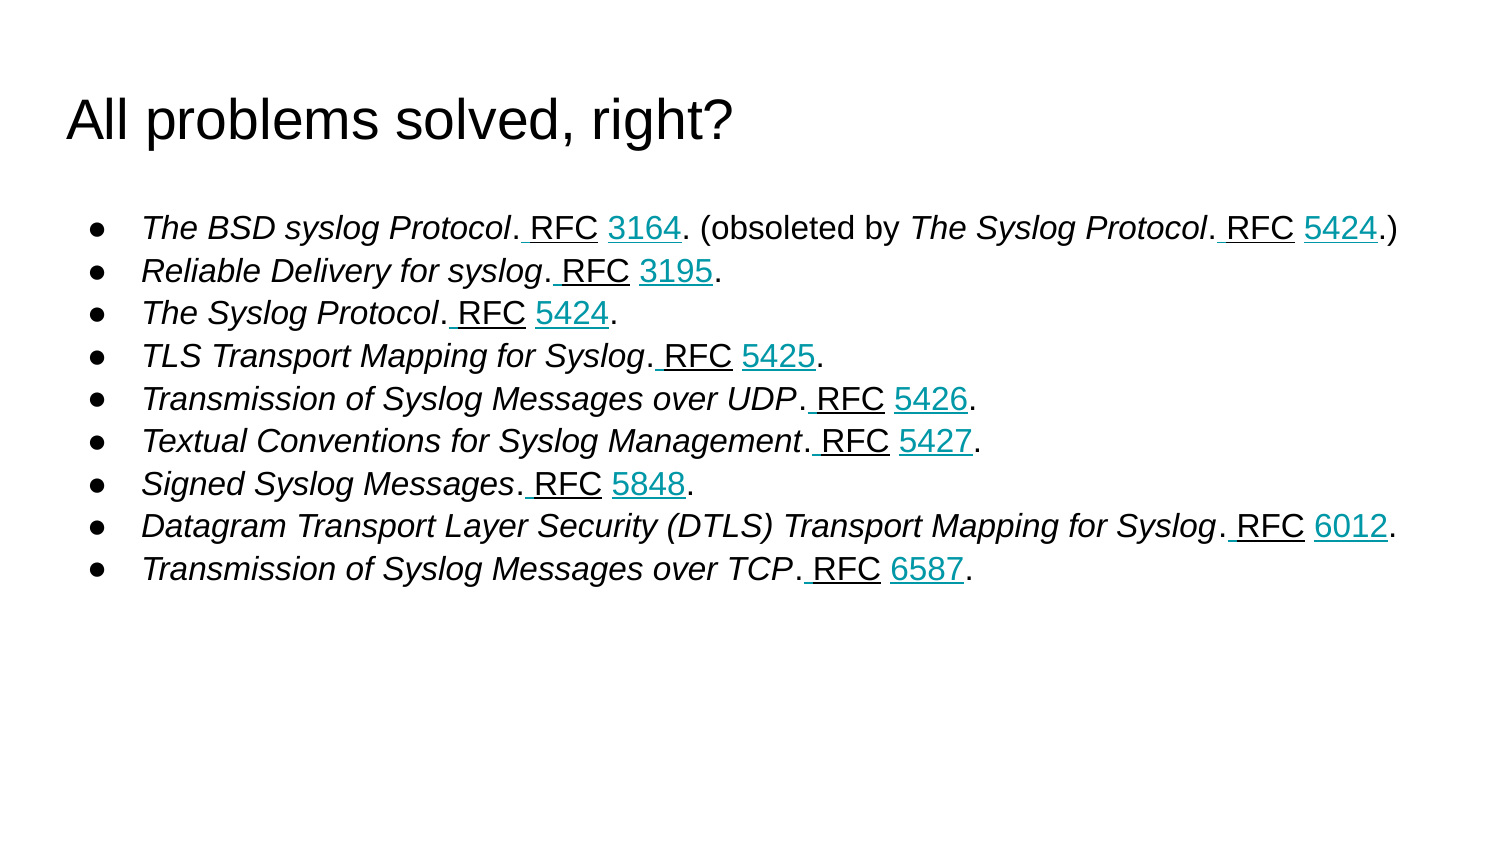

# All problems solved, right?
The BSD syslog Protocol. RFC 3164. (obsoleted by The Syslog Protocol. RFC 5424.)
Reliable Delivery for syslog. RFC 3195.
The Syslog Protocol. RFC 5424.
TLS Transport Mapping for Syslog. RFC 5425.
Transmission of Syslog Messages over UDP. RFC 5426.
Textual Conventions for Syslog Management. RFC 5427.
Signed Syslog Messages. RFC 5848.
Datagram Transport Layer Security (DTLS) Transport Mapping for Syslog. RFC 6012.
Transmission of Syslog Messages over TCP. RFC 6587.